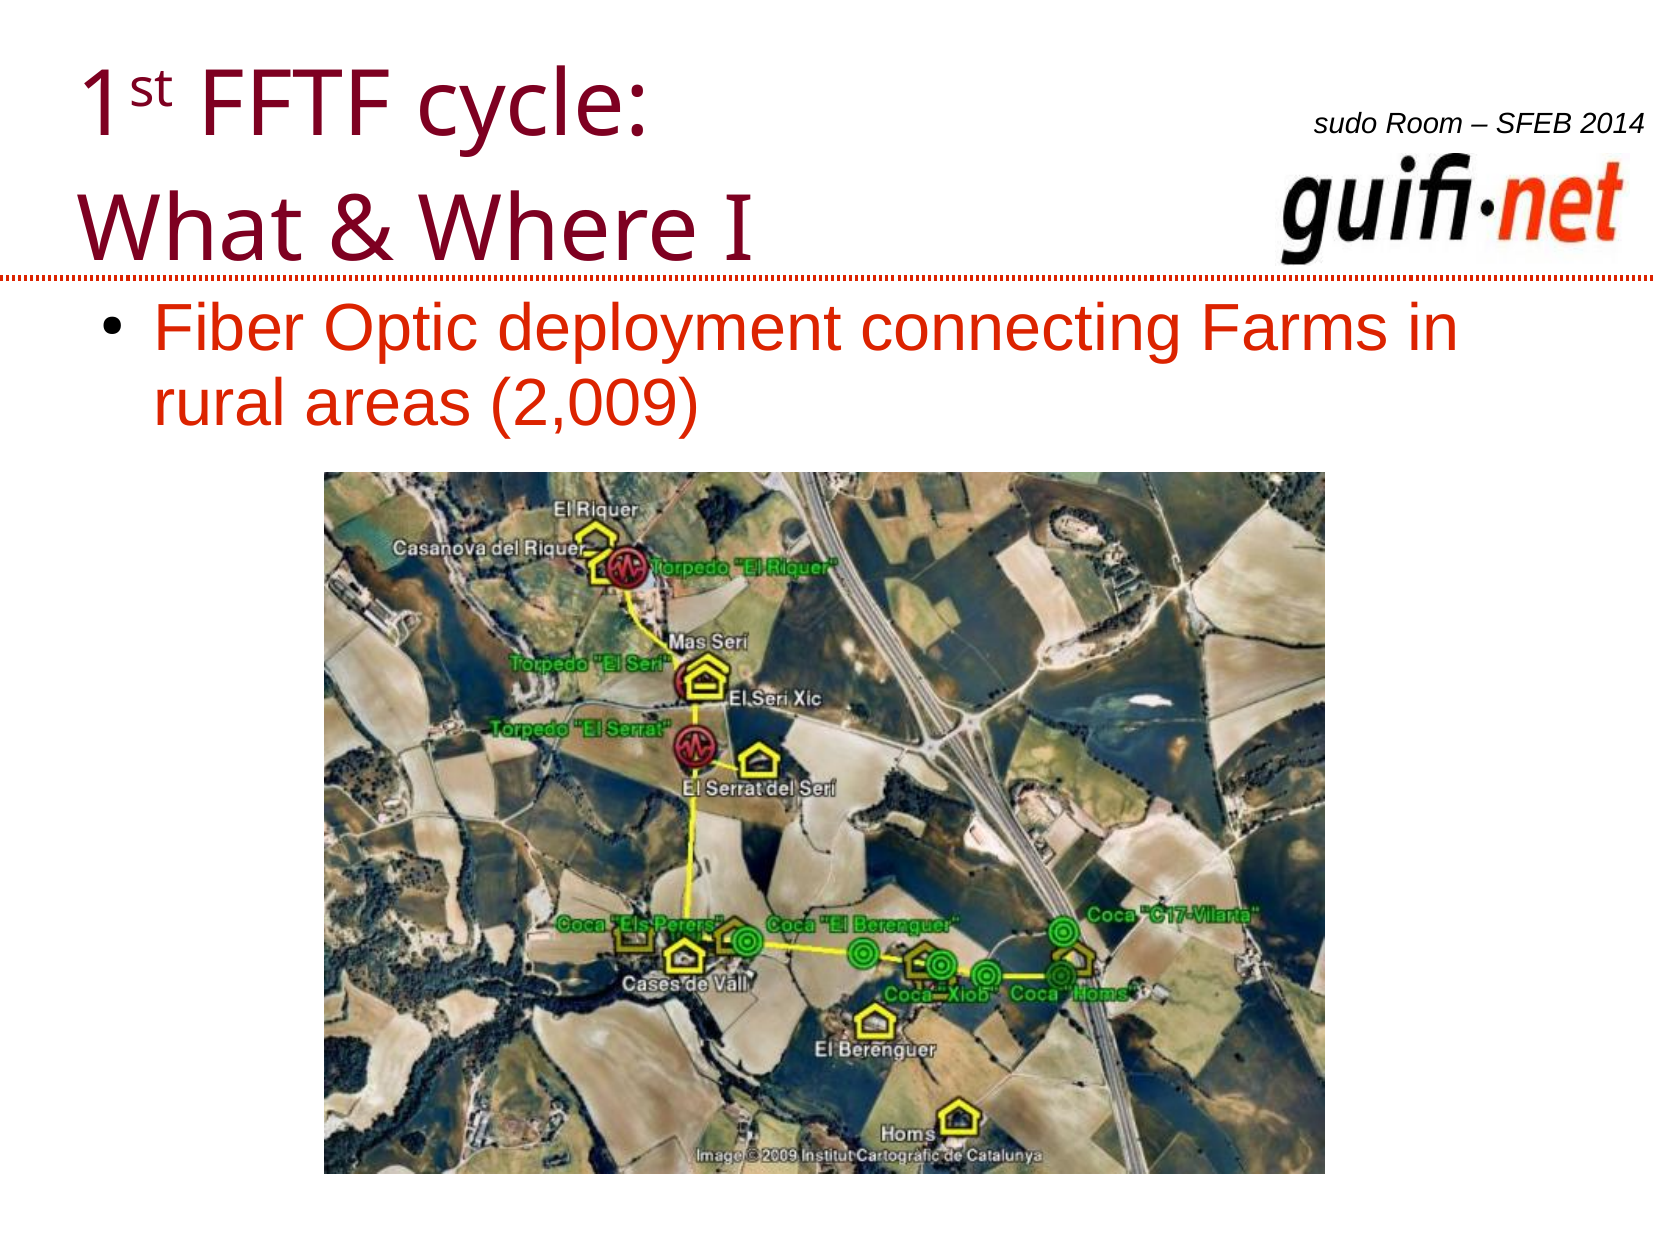

# 1st FFTF cycle: What & Where I
sudo Room – SFEB 2014
Fiber Optic deployment connecting Farms in rural areas (2,009)